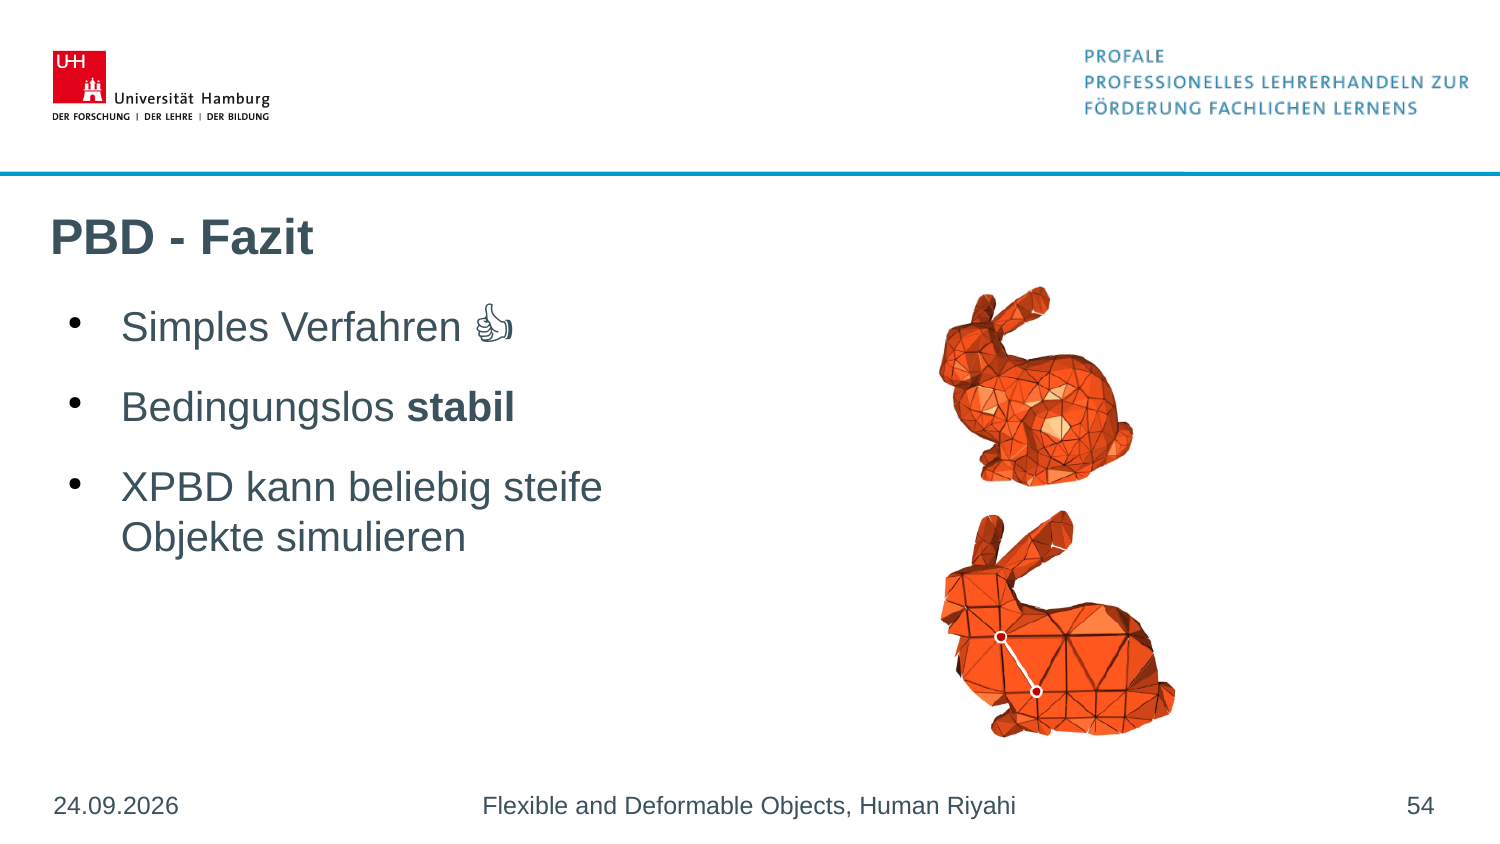

Quelle ist hier 10 minute physics von Matthias Müller (soft body videos)
Bild fehlt
# PBD - Fazit
Simples Verfahren 👍
Bedingungslos stabil
XPBD kann beliebig steife Objekte simulieren
Flexible and Deformable Objects, Human Riyahi